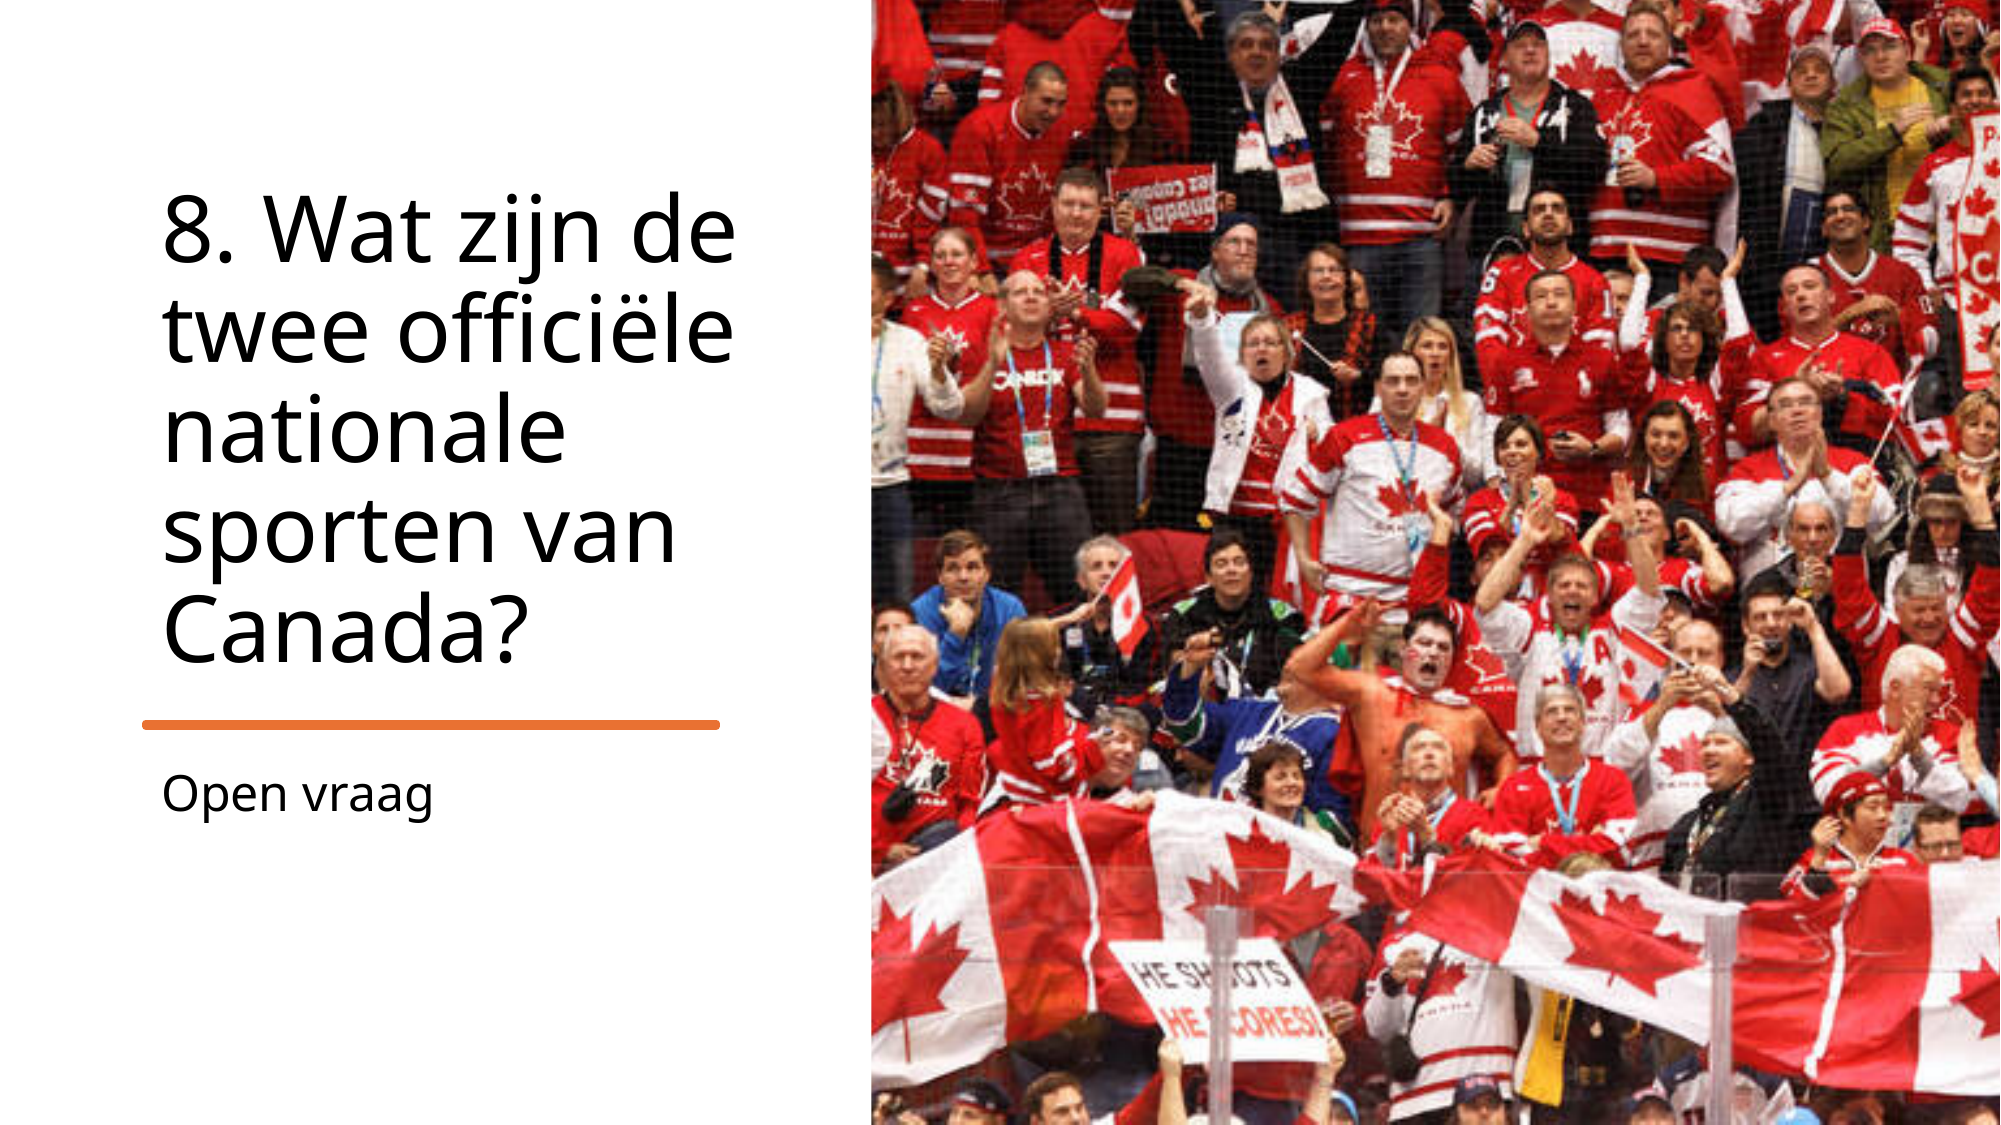

# 8. Wat zijn de twee officiële nationale sporten van Canada?
Open vraag